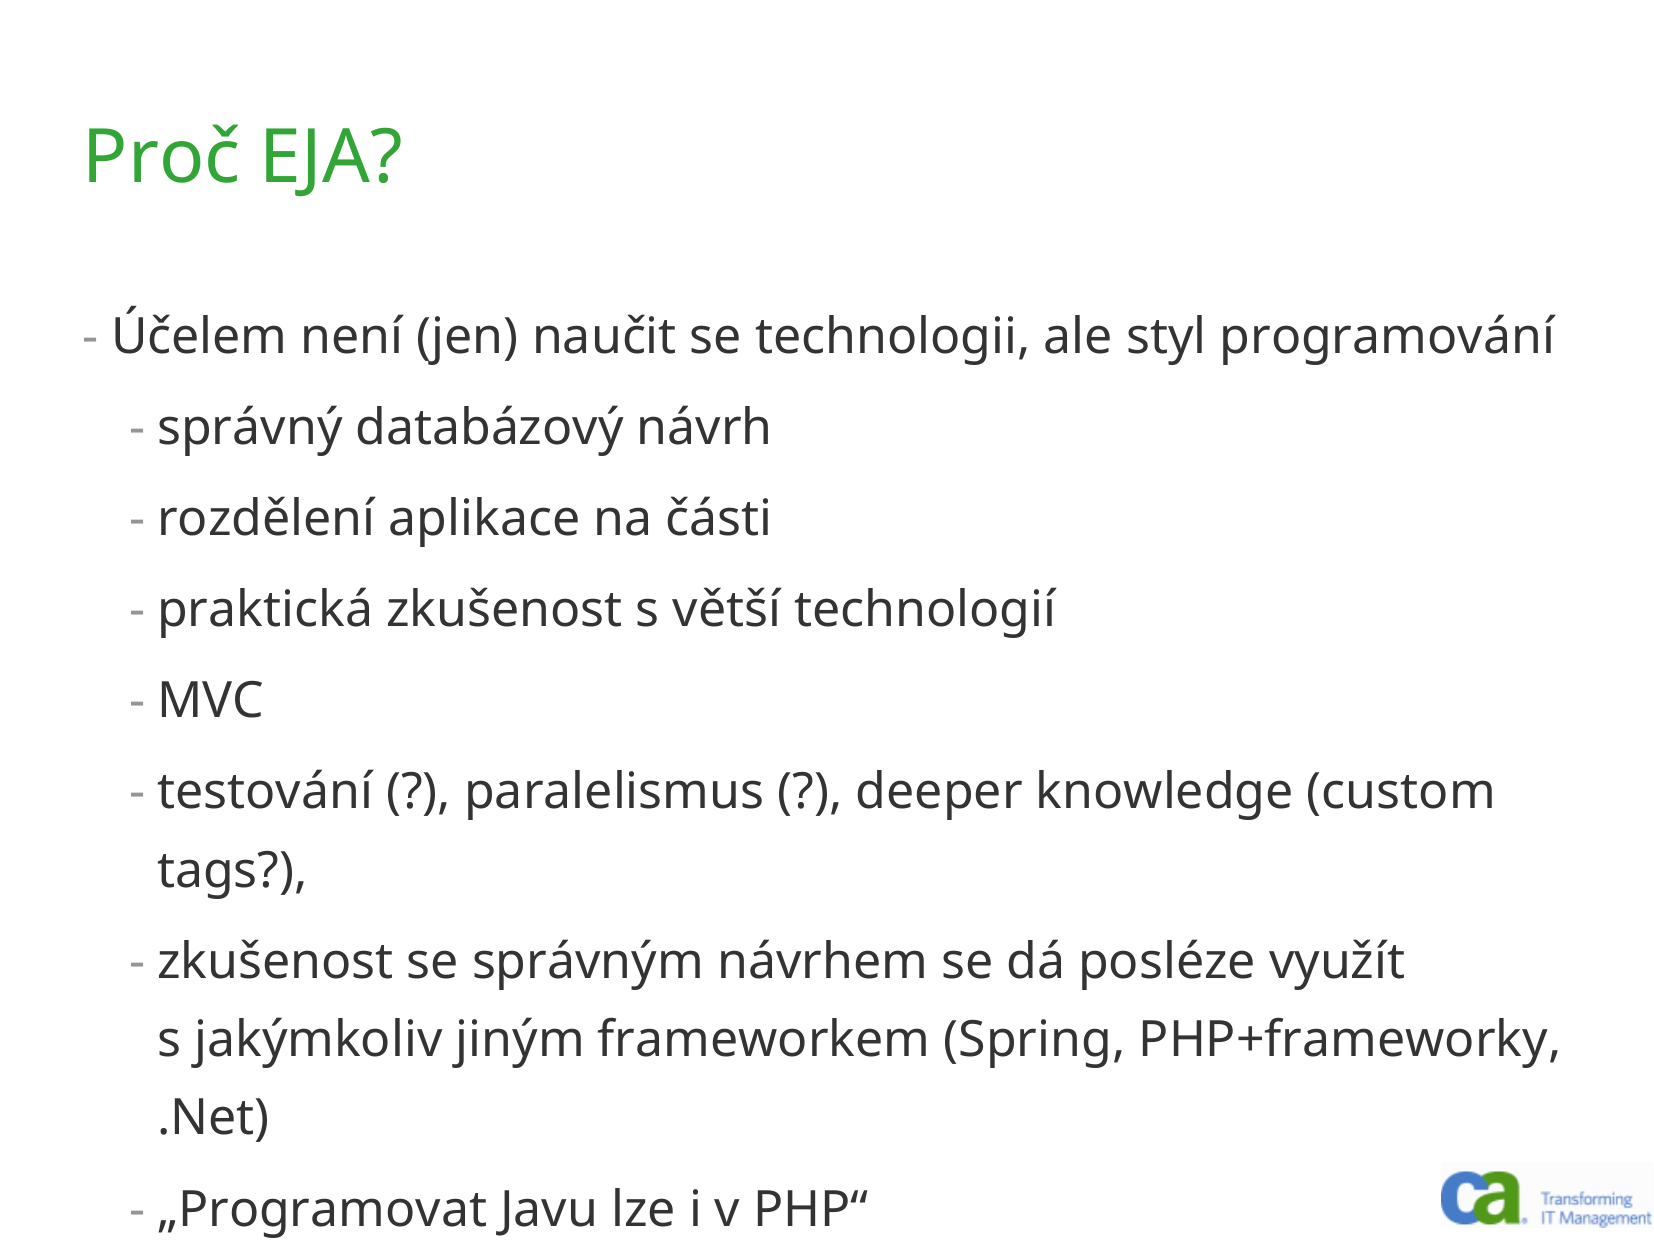

# Proč EJA?
Účelem není (jen) naučit se technologii, ale styl programování
správný databázový návrh
rozdělení aplikace na části
praktická zkušenost s větší technologií
MVC
testování (?), paralelismus (?), deeper knowledge (custom tags?),
zkušenost se správným návrhem se dá posléze využít s jakýmkoliv jiným frameworkem (Spring, PHP+frameworky, .Net)
„Programovat Javu lze i v PHP“